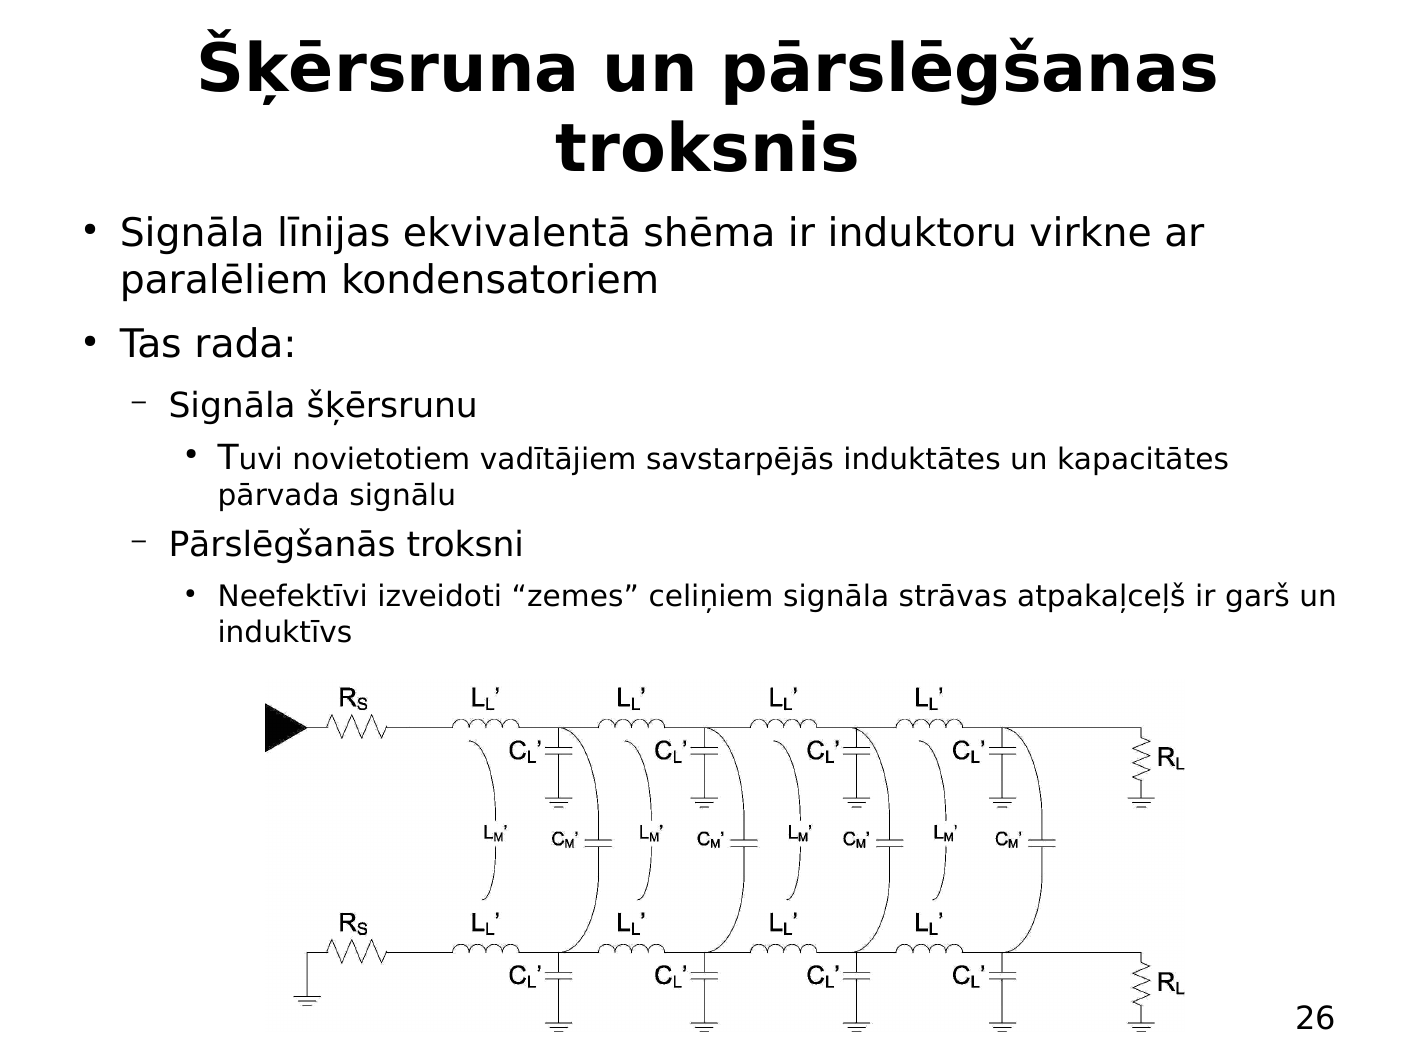

# Šķērsruna un pārslēgšanas troksnis
Signāla līnijas ekvivalentā shēma ir induktoru virkne ar paralēliem kondensatoriem
Tas rada:
Signāla šķērsrunu
Tuvi novietotiem vadītājiem savstarpējās induktātes un kapacitātes pārvada signālu
Pārslēgšanās troksni
Neefektīvi izveidoti “zemes” celiņiem signāla strāvas atpakaļceļš ir garš un induktīvs